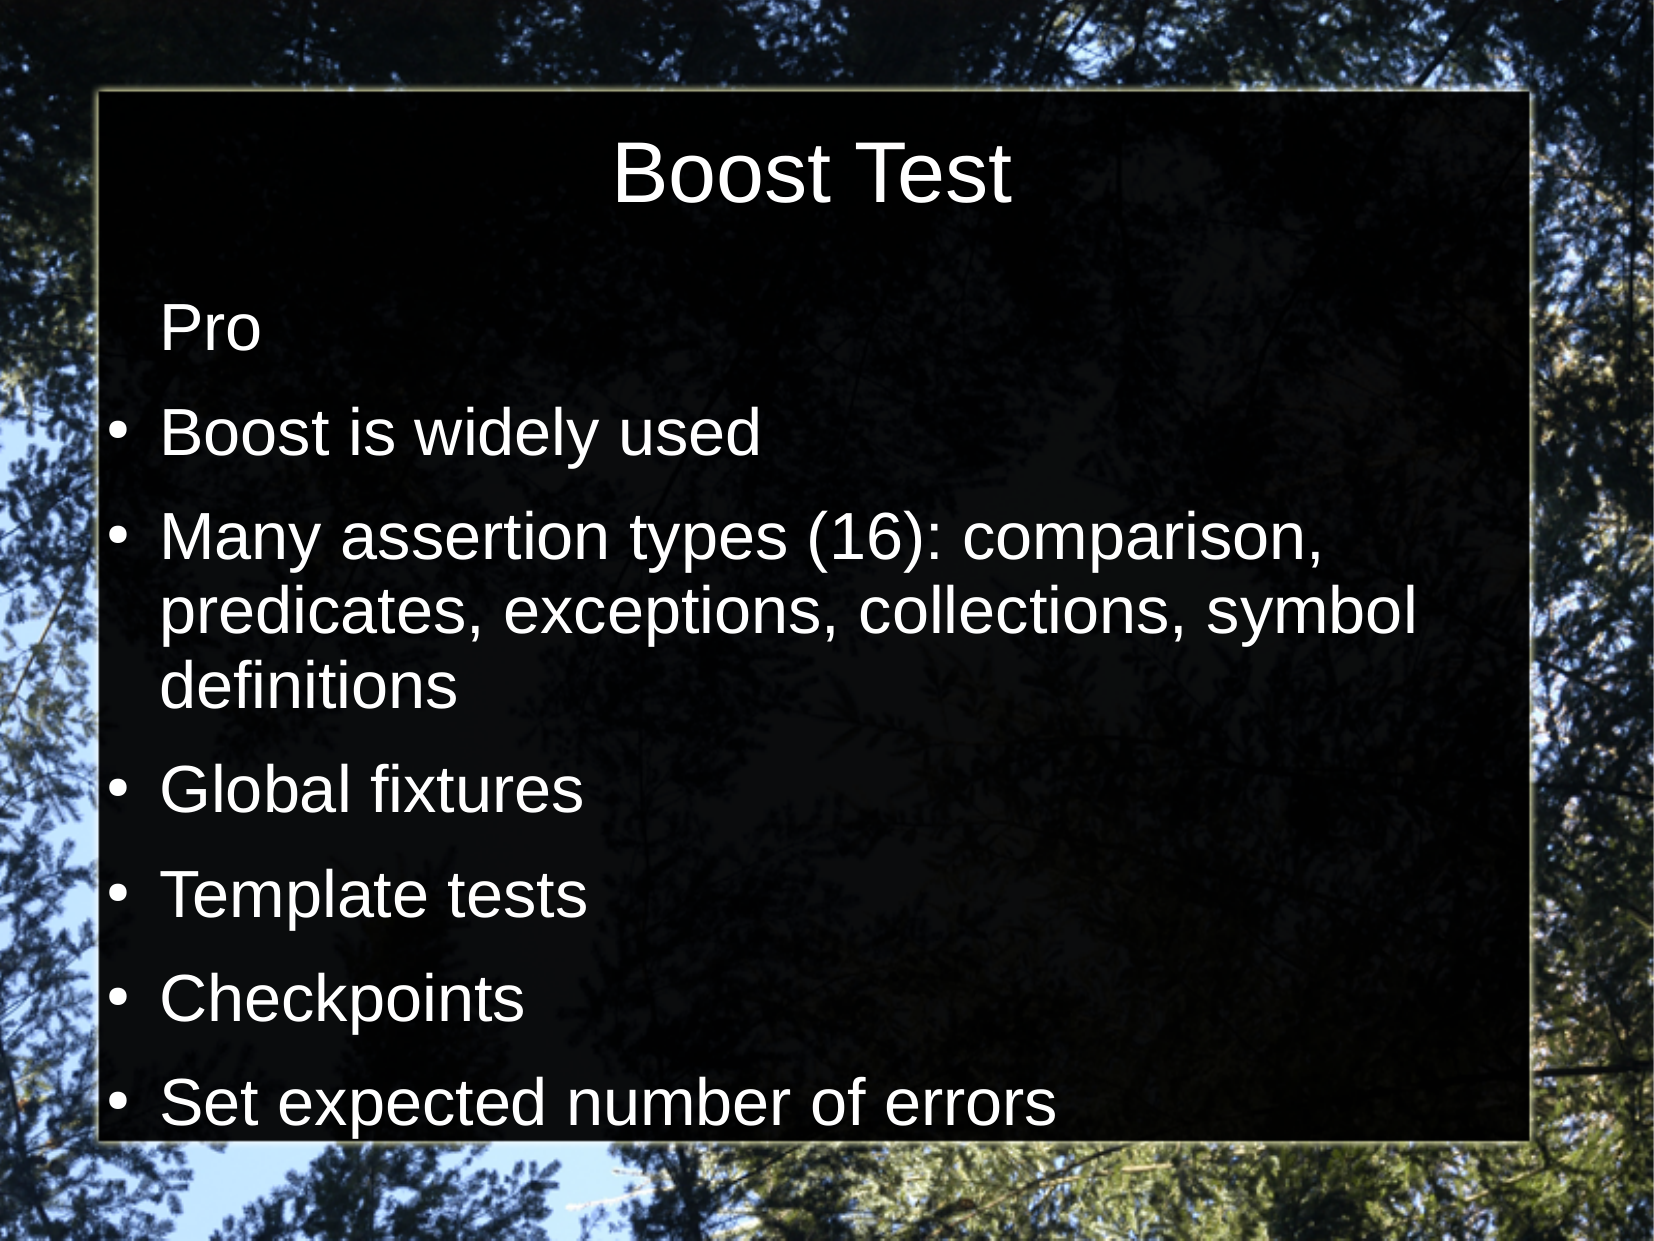

# Boost Test
Pro
Boost is widely used
Many assertion types (16): comparison, predicates, exceptions, collections, symbol definitions
Global fixtures
Template tests
Checkpoints
Set expected number of errors